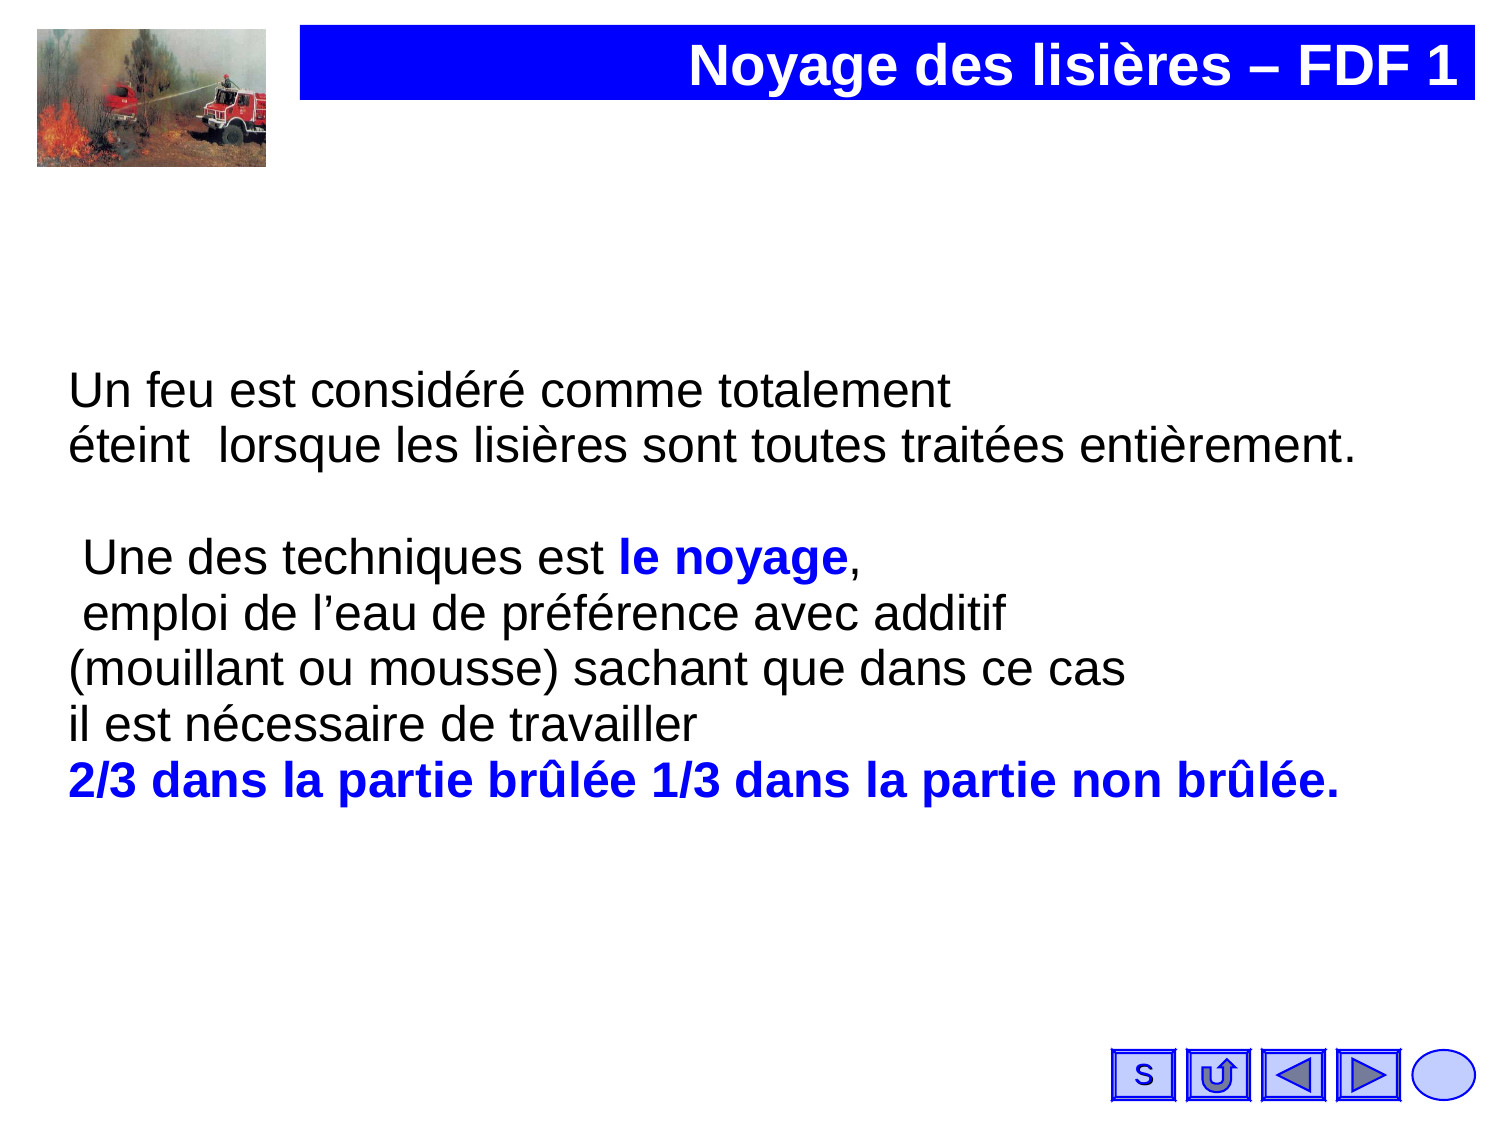

Noyage des lisières – FDF 1
Un feu est considéré comme totalement
éteint lorsque les lisières sont toutes traitées entièrement.
 Une des techniques est le noyage,
 emploi de l’eau de préférence avec additif
(mouillant ou mousse) sachant que dans ce cas
il est nécessaire de travailler
2/3 dans la partie brûlée 1/3 dans la partie non brûlée.